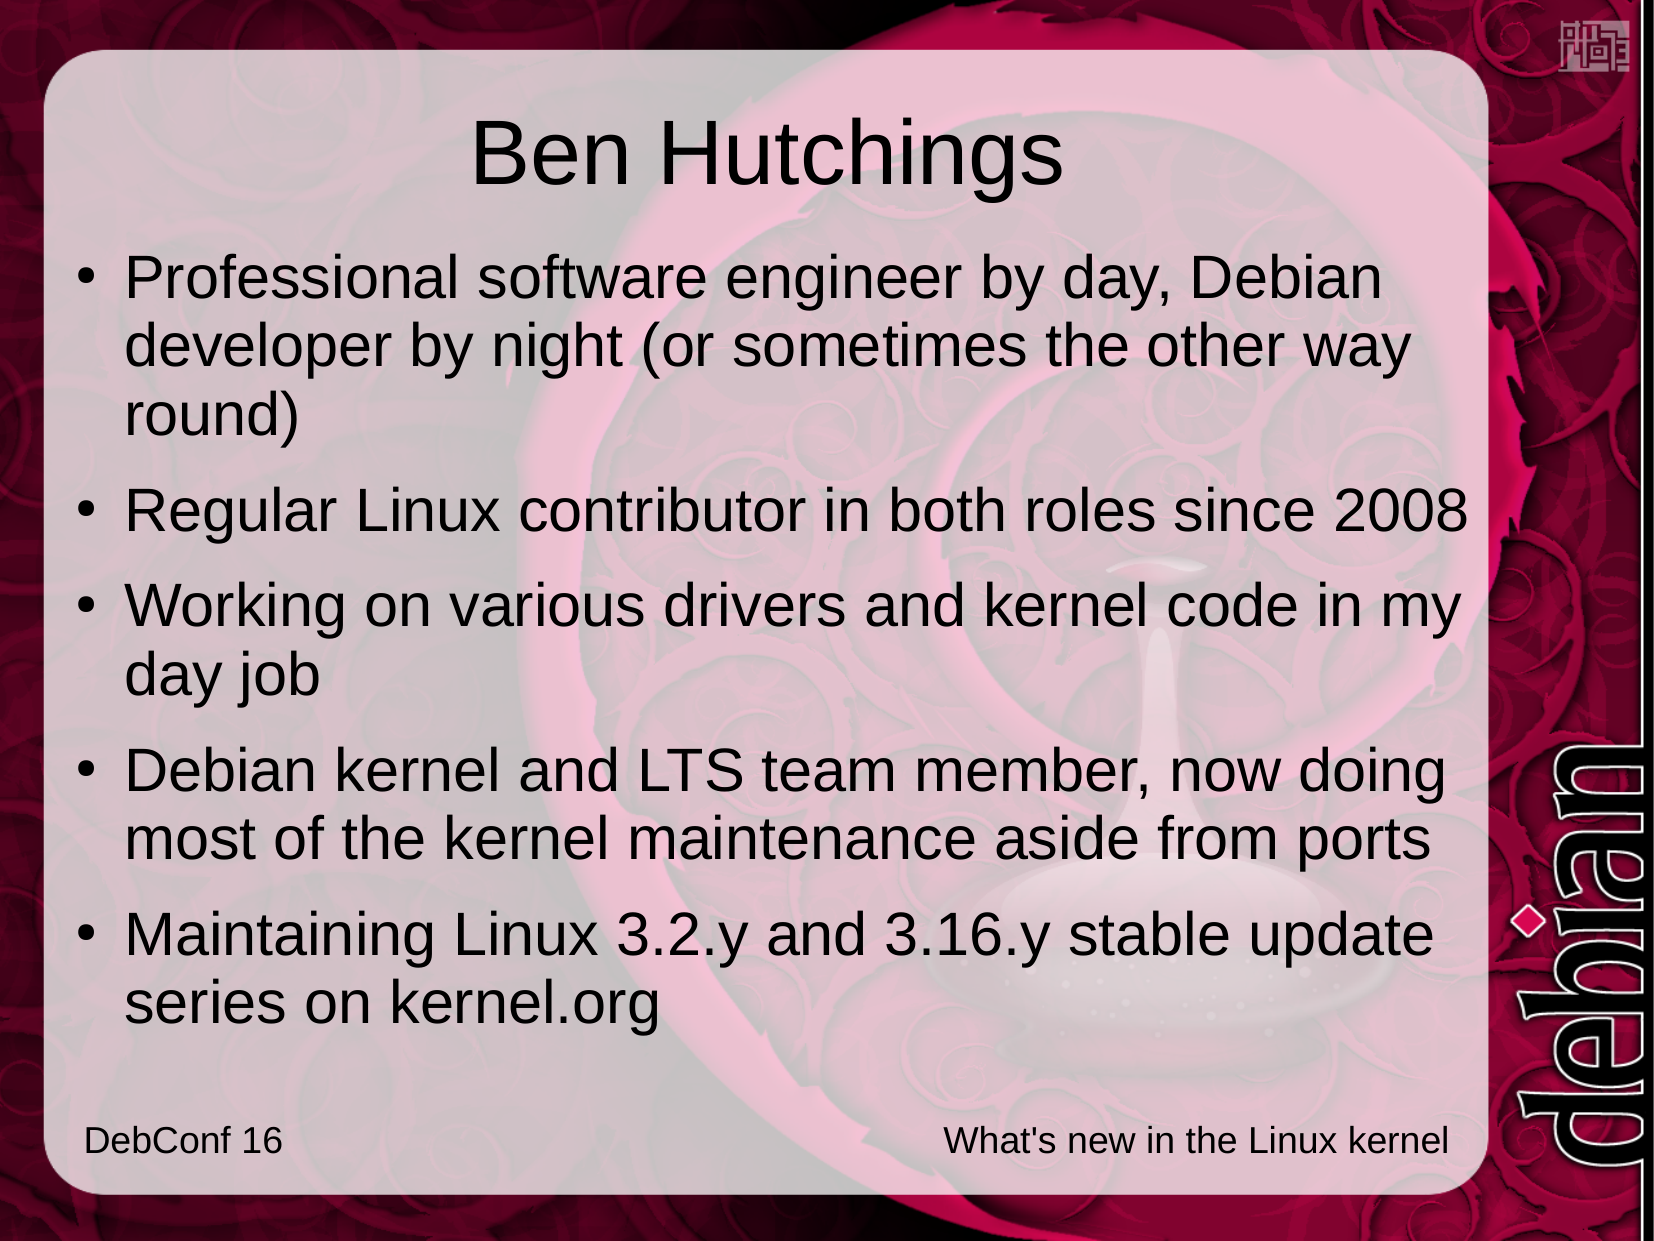

# Ben Hutchings
Professional software engineer by day, Debian developer by night (or sometimes the other way round)
Regular Linux contributor in both roles since 2008
Working on various drivers and kernel code in my day job
Debian kernel and LTS team member, now doing most of the kernel maintenance aside from ports
Maintaining Linux 3.2.y and 3.16.y stable update series on kernel.org
DebConf 16
What's new in the Linux kernel